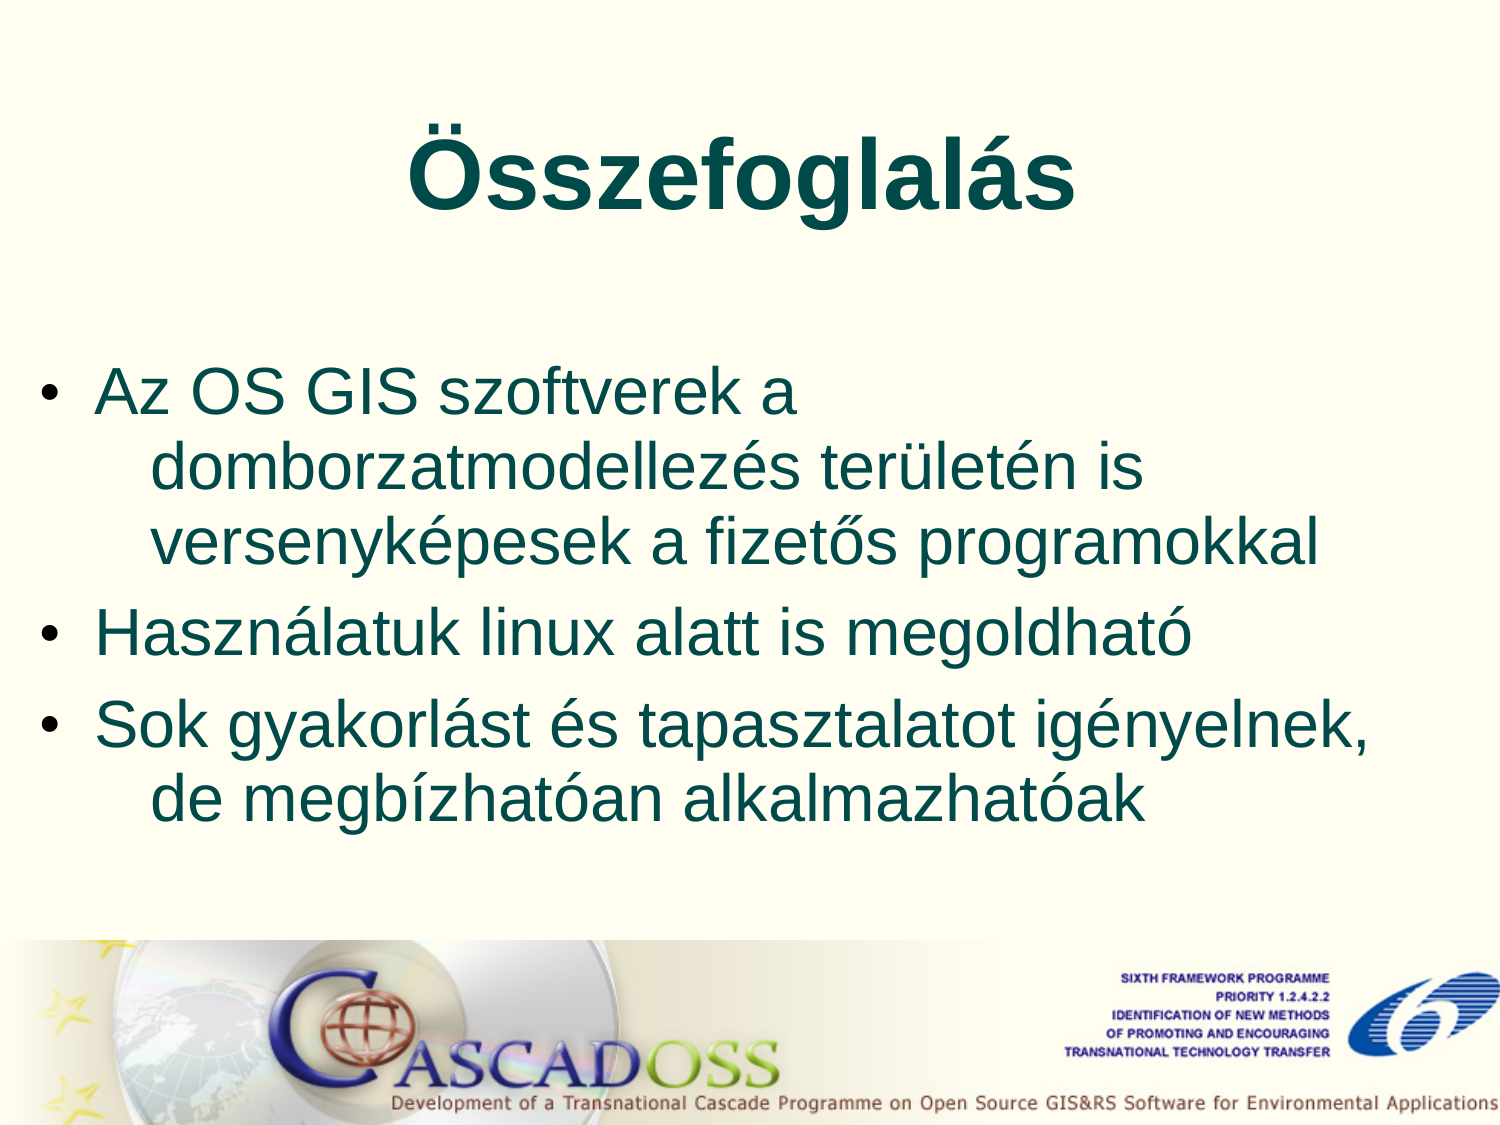

# Összefoglalás
Az OS GIS szoftverek a domborzatmodellezés területén is versenyképesek a fizetős programokkal
Használatuk linux alatt is megoldható
Sok gyakorlást és tapasztalatot igényelnek, de megbízhatóan alkalmazhatóak